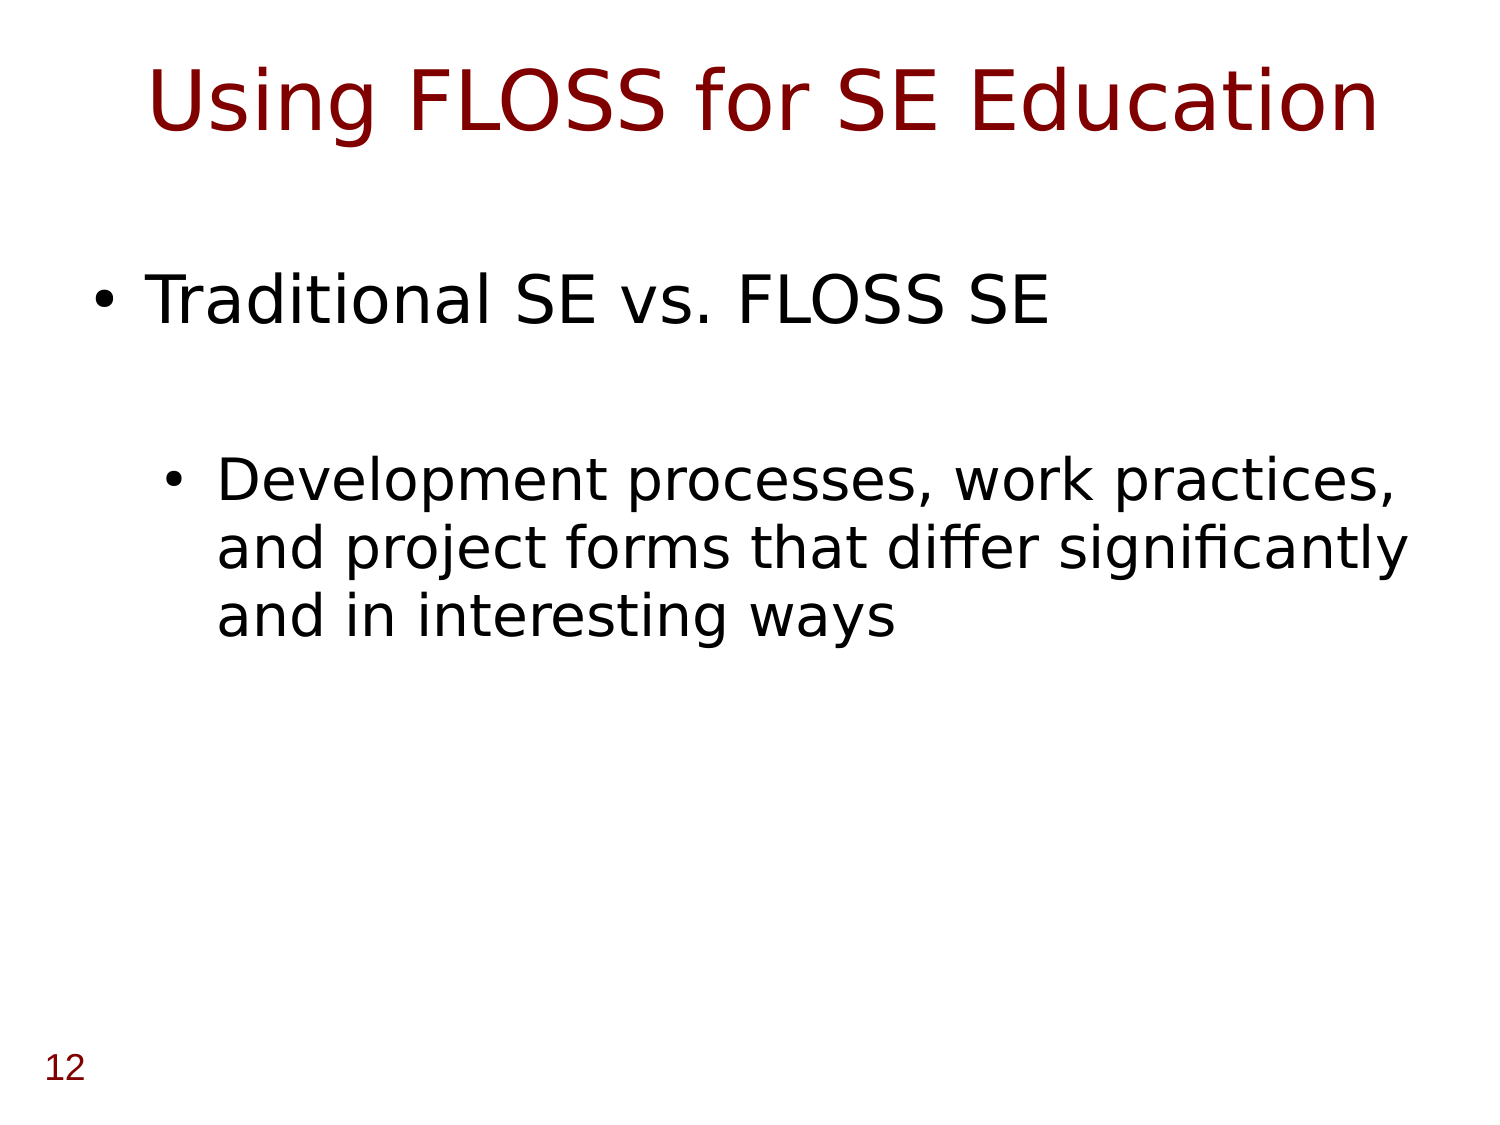

# Using FLOSS for SE Education
Traditional SE vs. FLOSS SE
Development processes, work practices, and project forms that differ significantly and in interesting ways